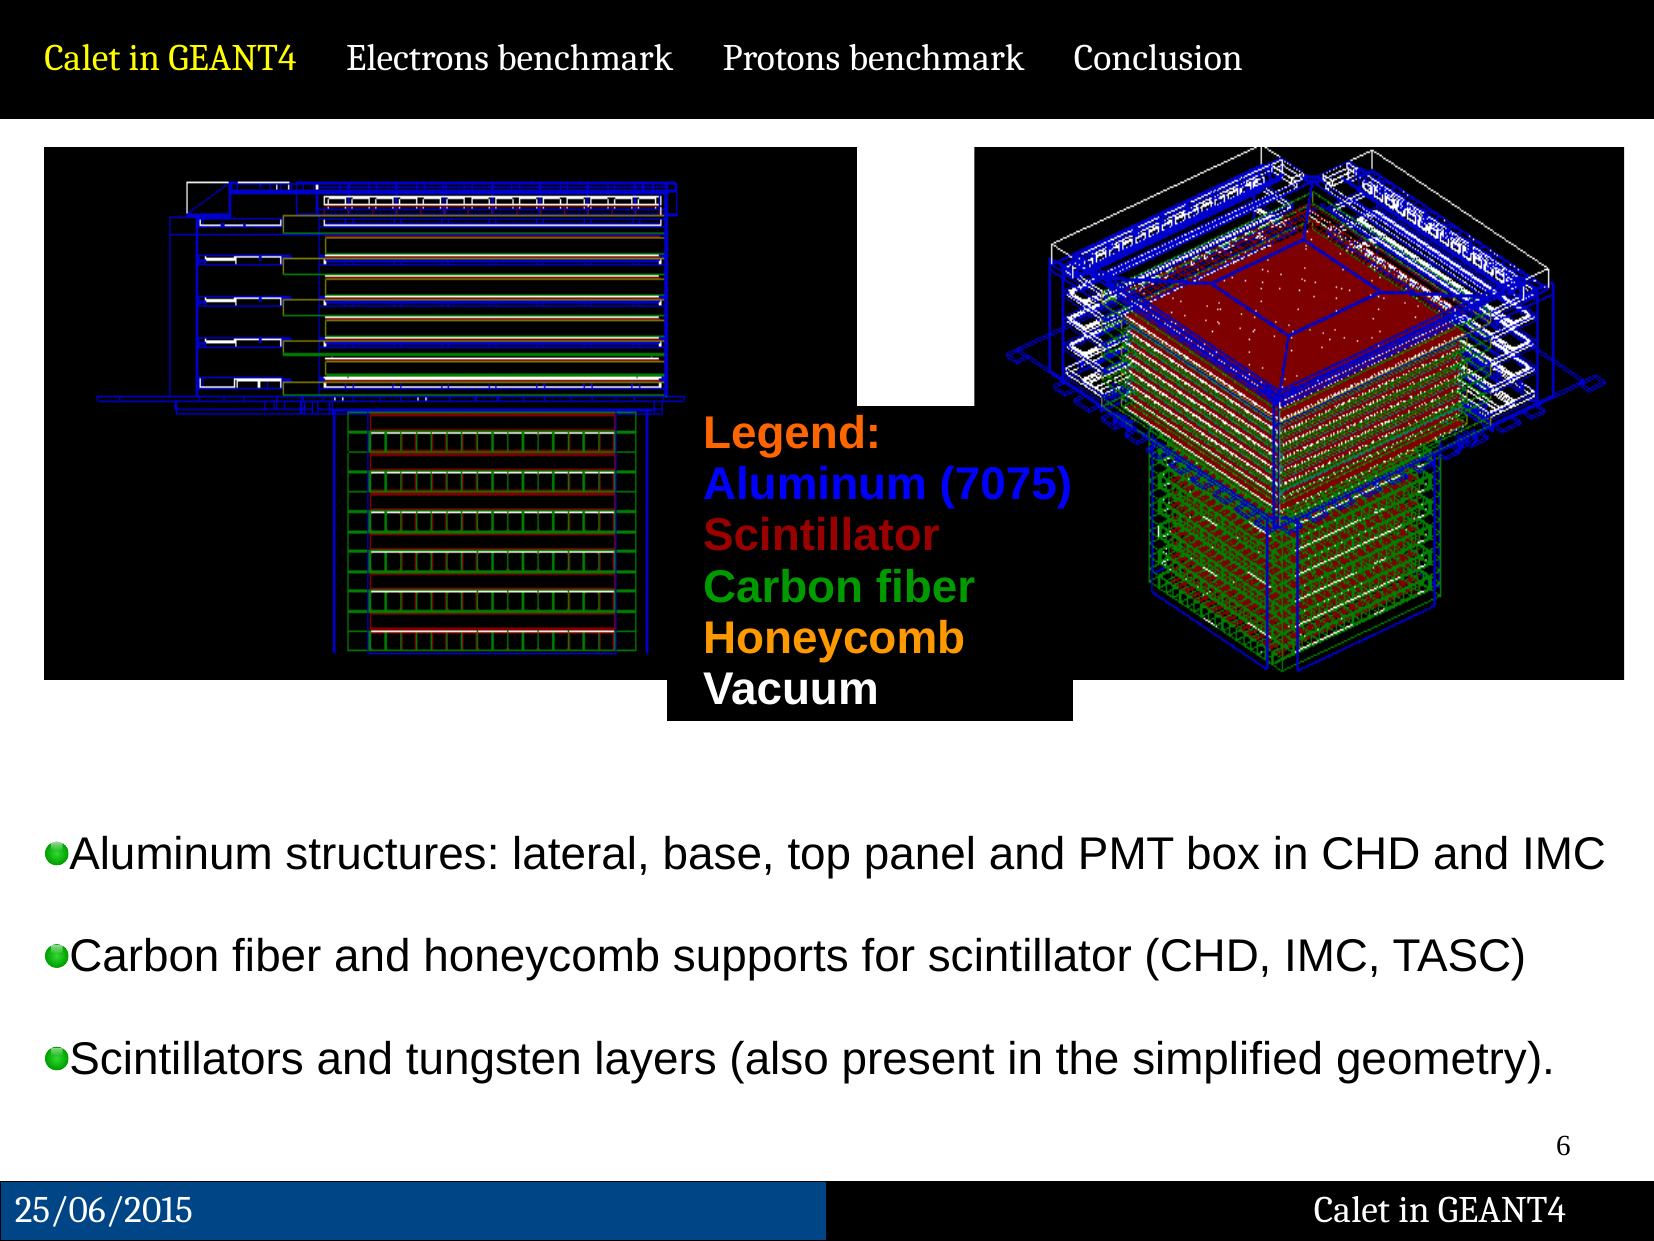

Calet in GEANT4 Electrons benchmark Protons benchmark Conclusion
Vacuum
Legend:
Aluminum (7075)
Scintillator
Carbon fiber
Honeycomb
Vacuum
Aluminum structures: lateral, base, top panel and PMT box in CHD and IMC
Carbon fiber and honeycomb supports for scintillator (CHD, IMC, TASC)
Scintillators and tungsten layers (also present in the simplified geometry).
6
25/06/2015
Calet in GEANT4